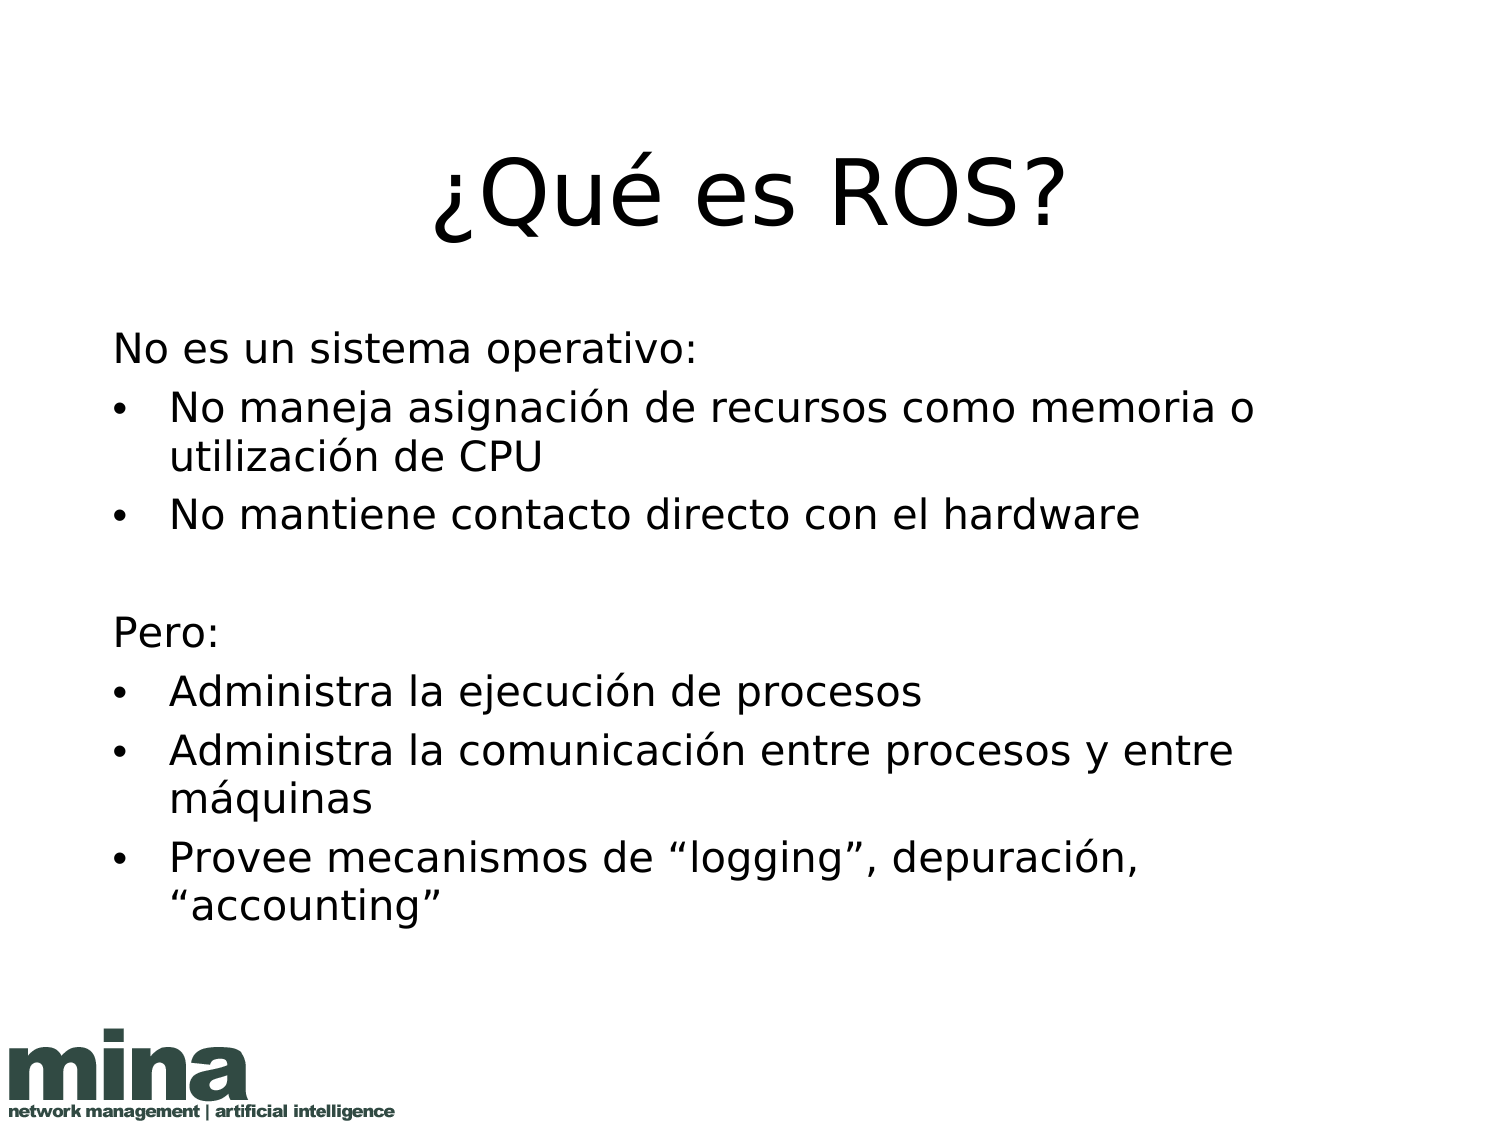

# ¿Qué es ROS?
No es un sistema operativo:
No maneja asignación de recursos como memoria o utilización de CPU
No mantiene contacto directo con el hardware
Pero:
Administra la ejecución de procesos
Administra la comunicación entre procesos y entre máquinas
Provee mecanismos de “logging”, depuración, “accounting”